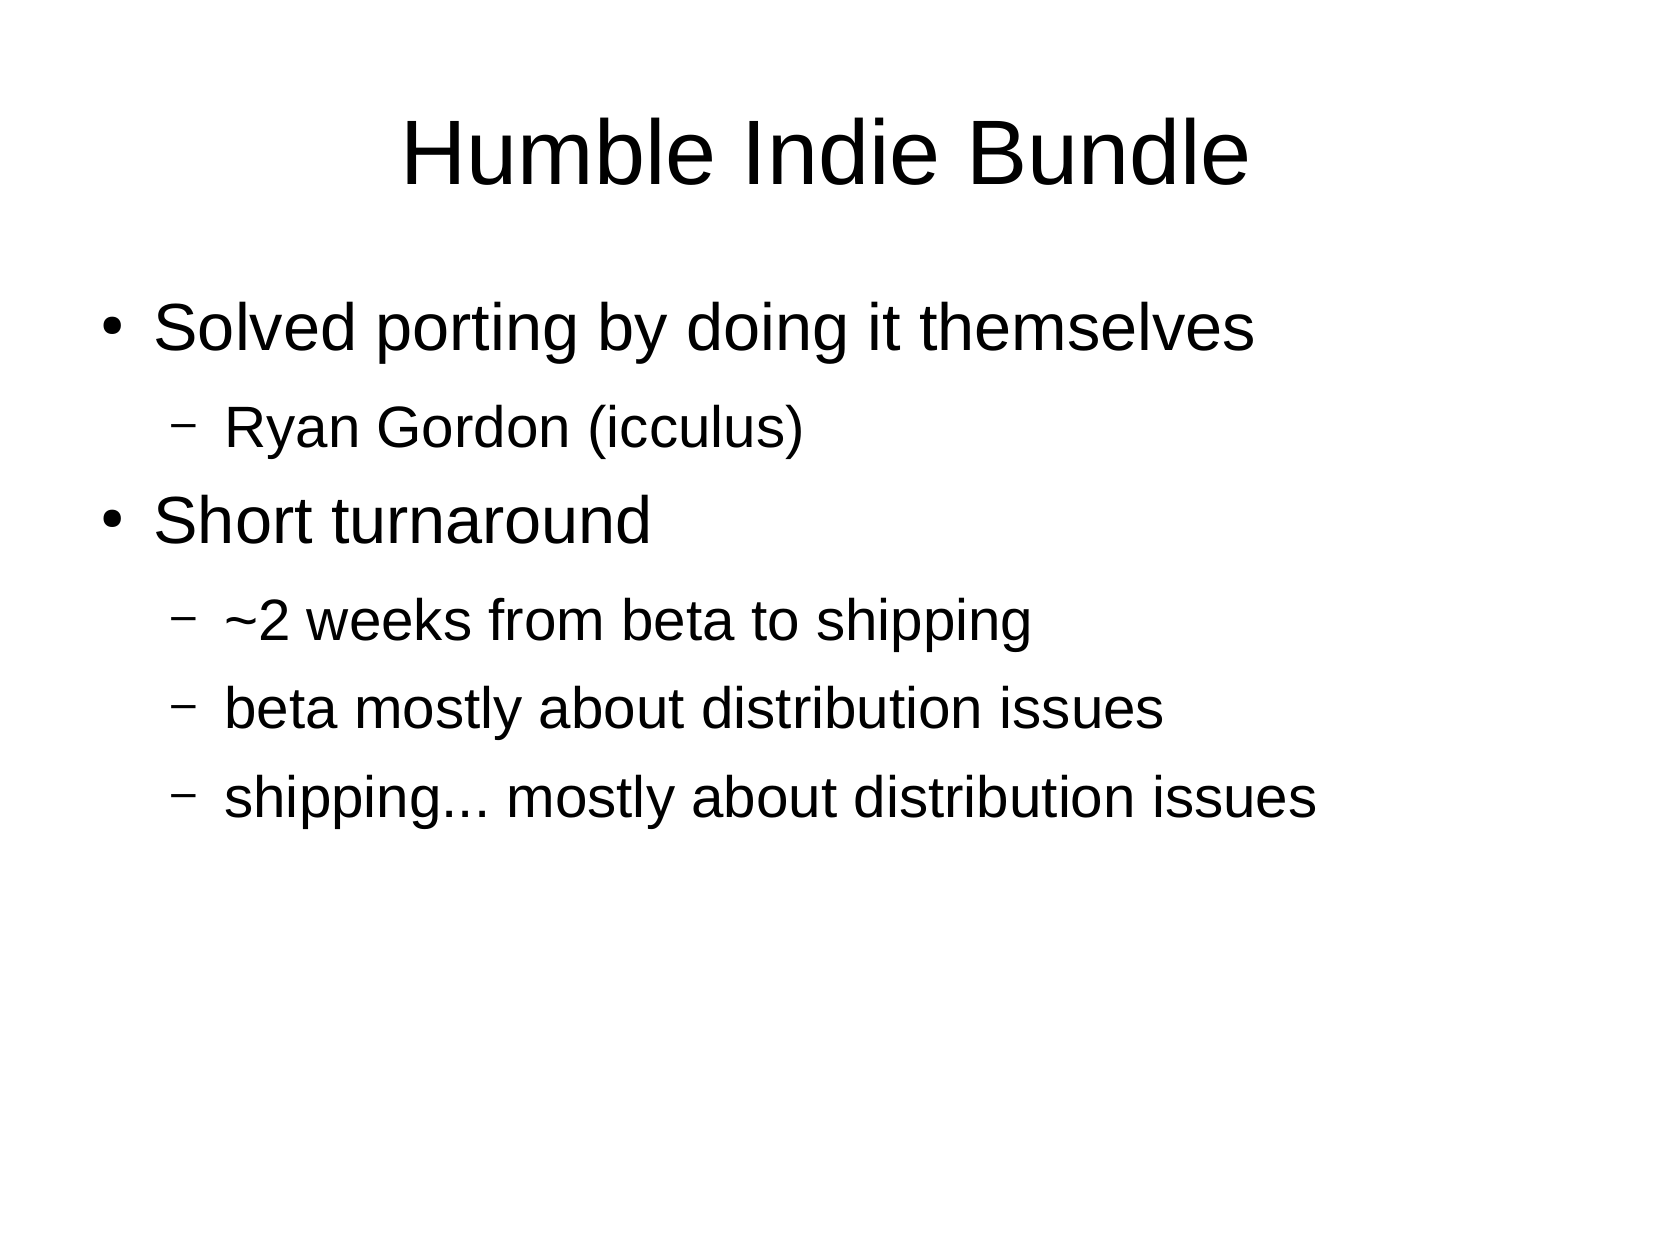

# Humble Indie Bundle
Solved porting by doing it themselves
Ryan Gordon (icculus)
Short turnaround
~2 weeks from beta to shipping
beta mostly about distribution issues
shipping... mostly about distribution issues